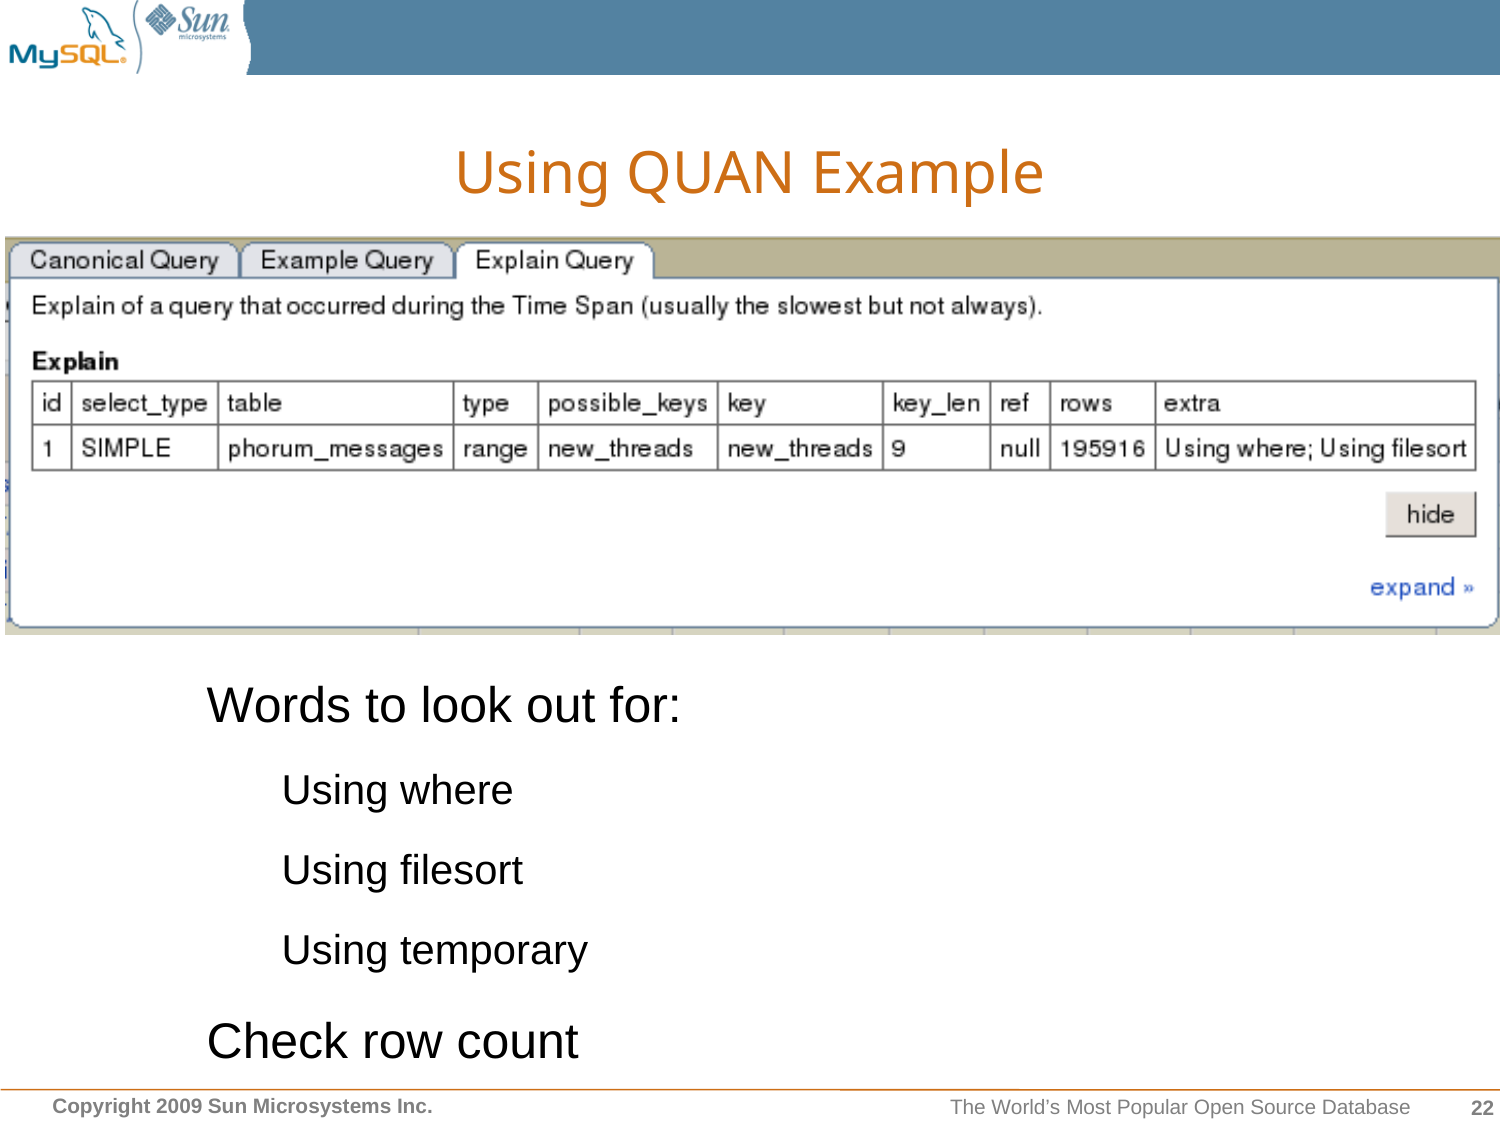

# Using QUAN Example
Words to look out for:
Using where
Using filesort
Using temporary
Check row count